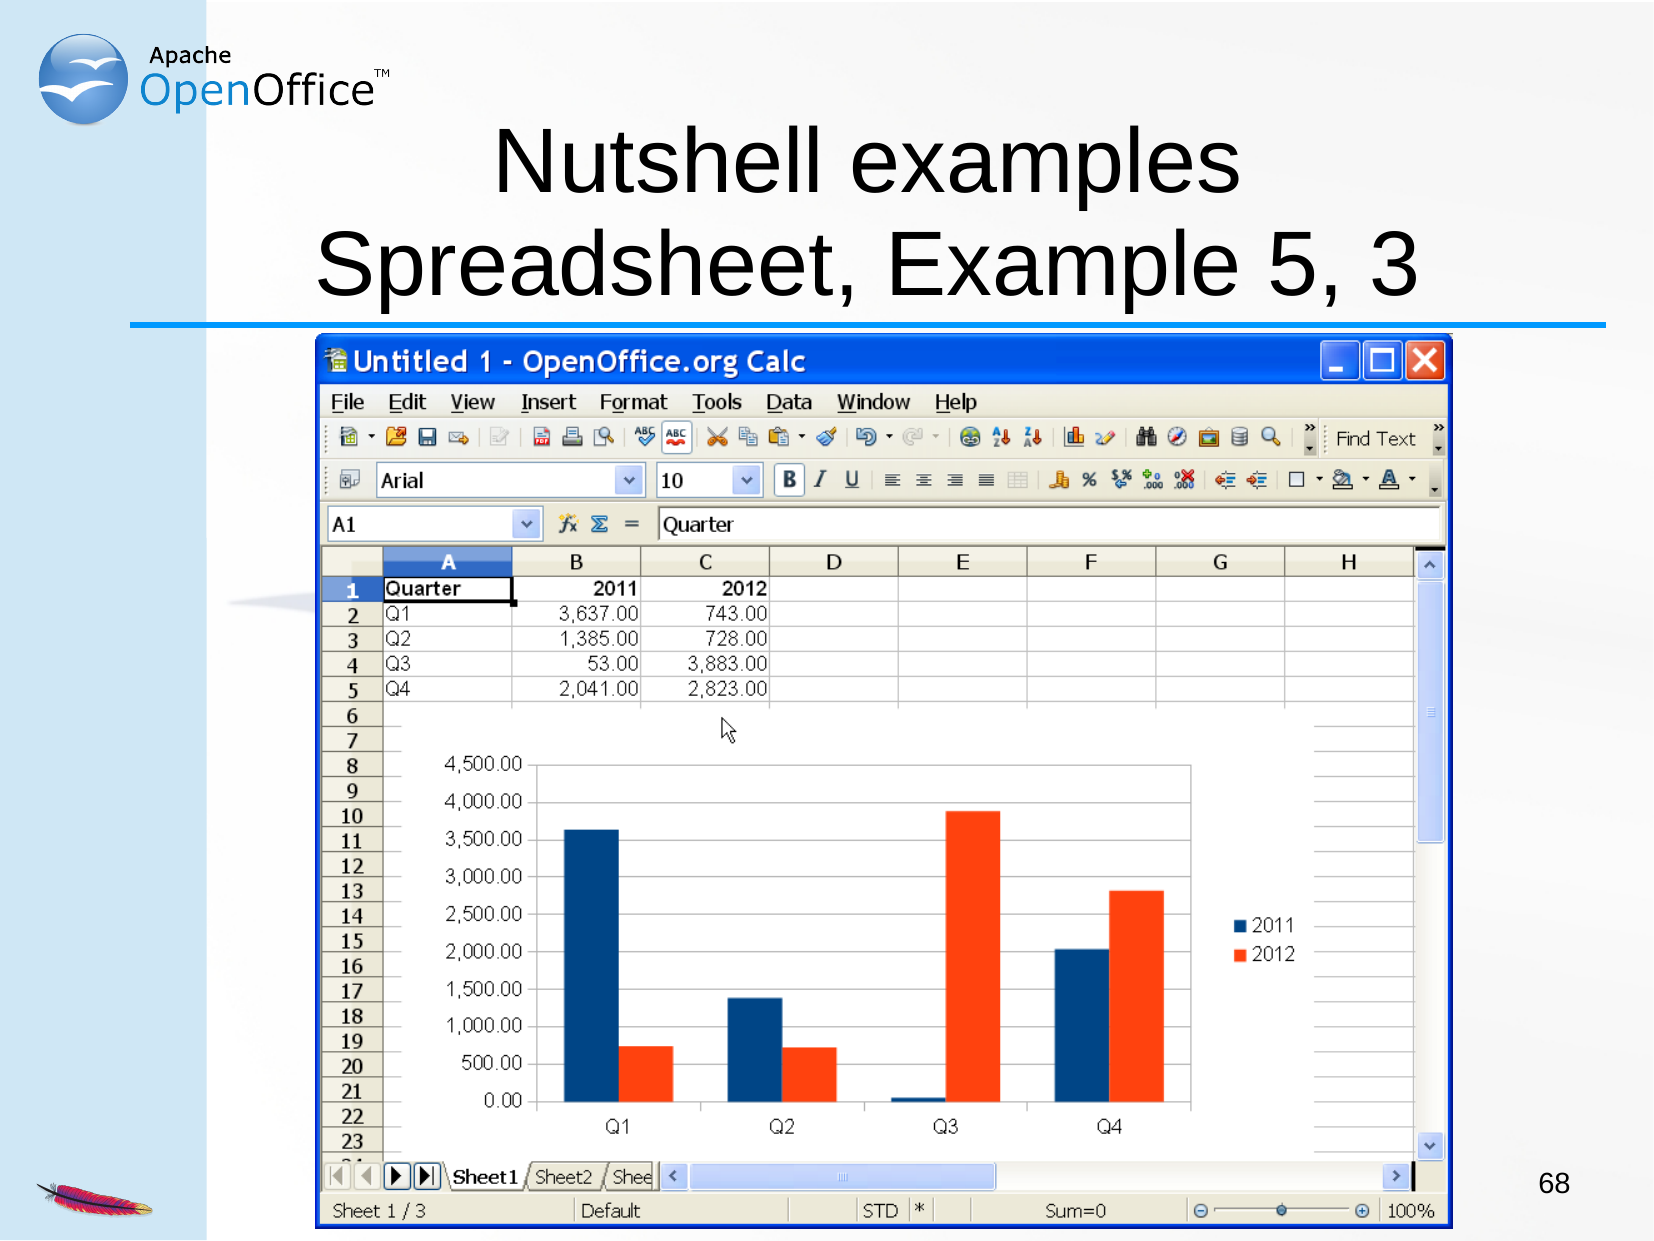

# Nutshell examples Spreadsheet, Example 5, 3
68